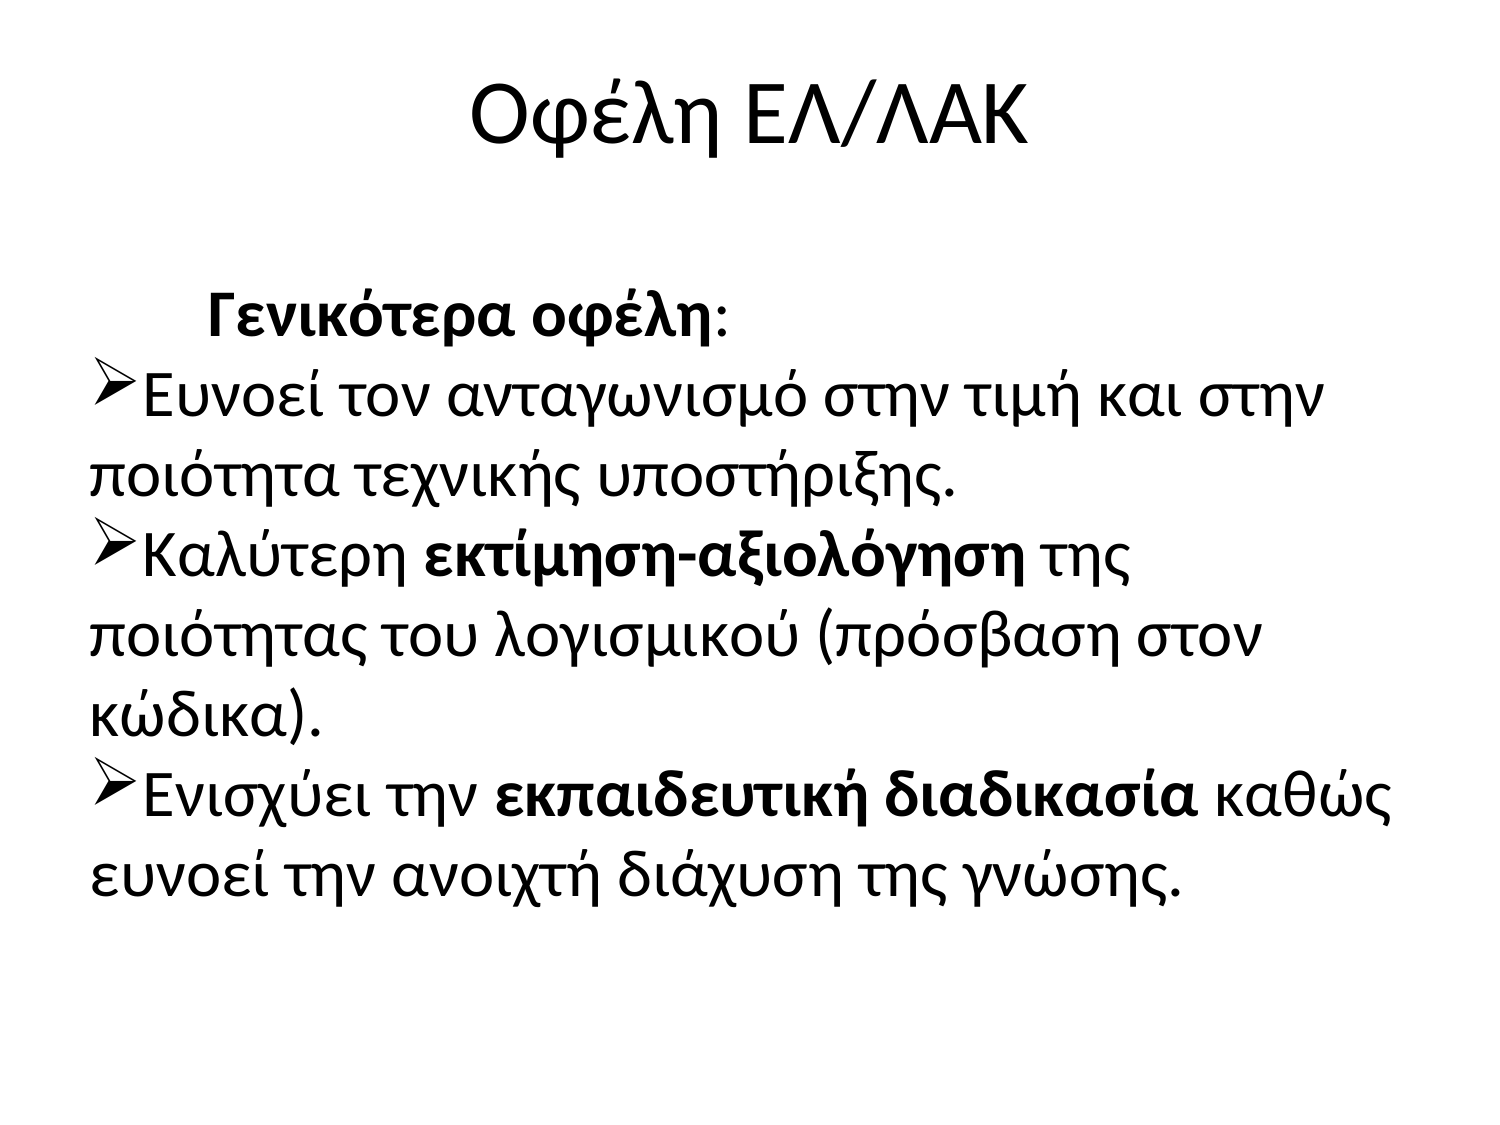

17/5/2013
Θεματα ΚτΠ/Γ
Οφέλη ΕΛ/ΛΑΚ
	Γενικότερα οφέλη:
Ευνοεί τον ανταγωνισμό στην τιμή και στην ποιότητα τεχνικής υποστήριξης.
Καλύτερη εκτίμηση-αξιολόγηση της ποιότητας του λογισμικού (πρόσβαση στον κώδικα).
Ενισχύει την εκπαιδευτική διαδικασία καθώς ευνοεί την ανοιχτή διάχυση της γνώσης.